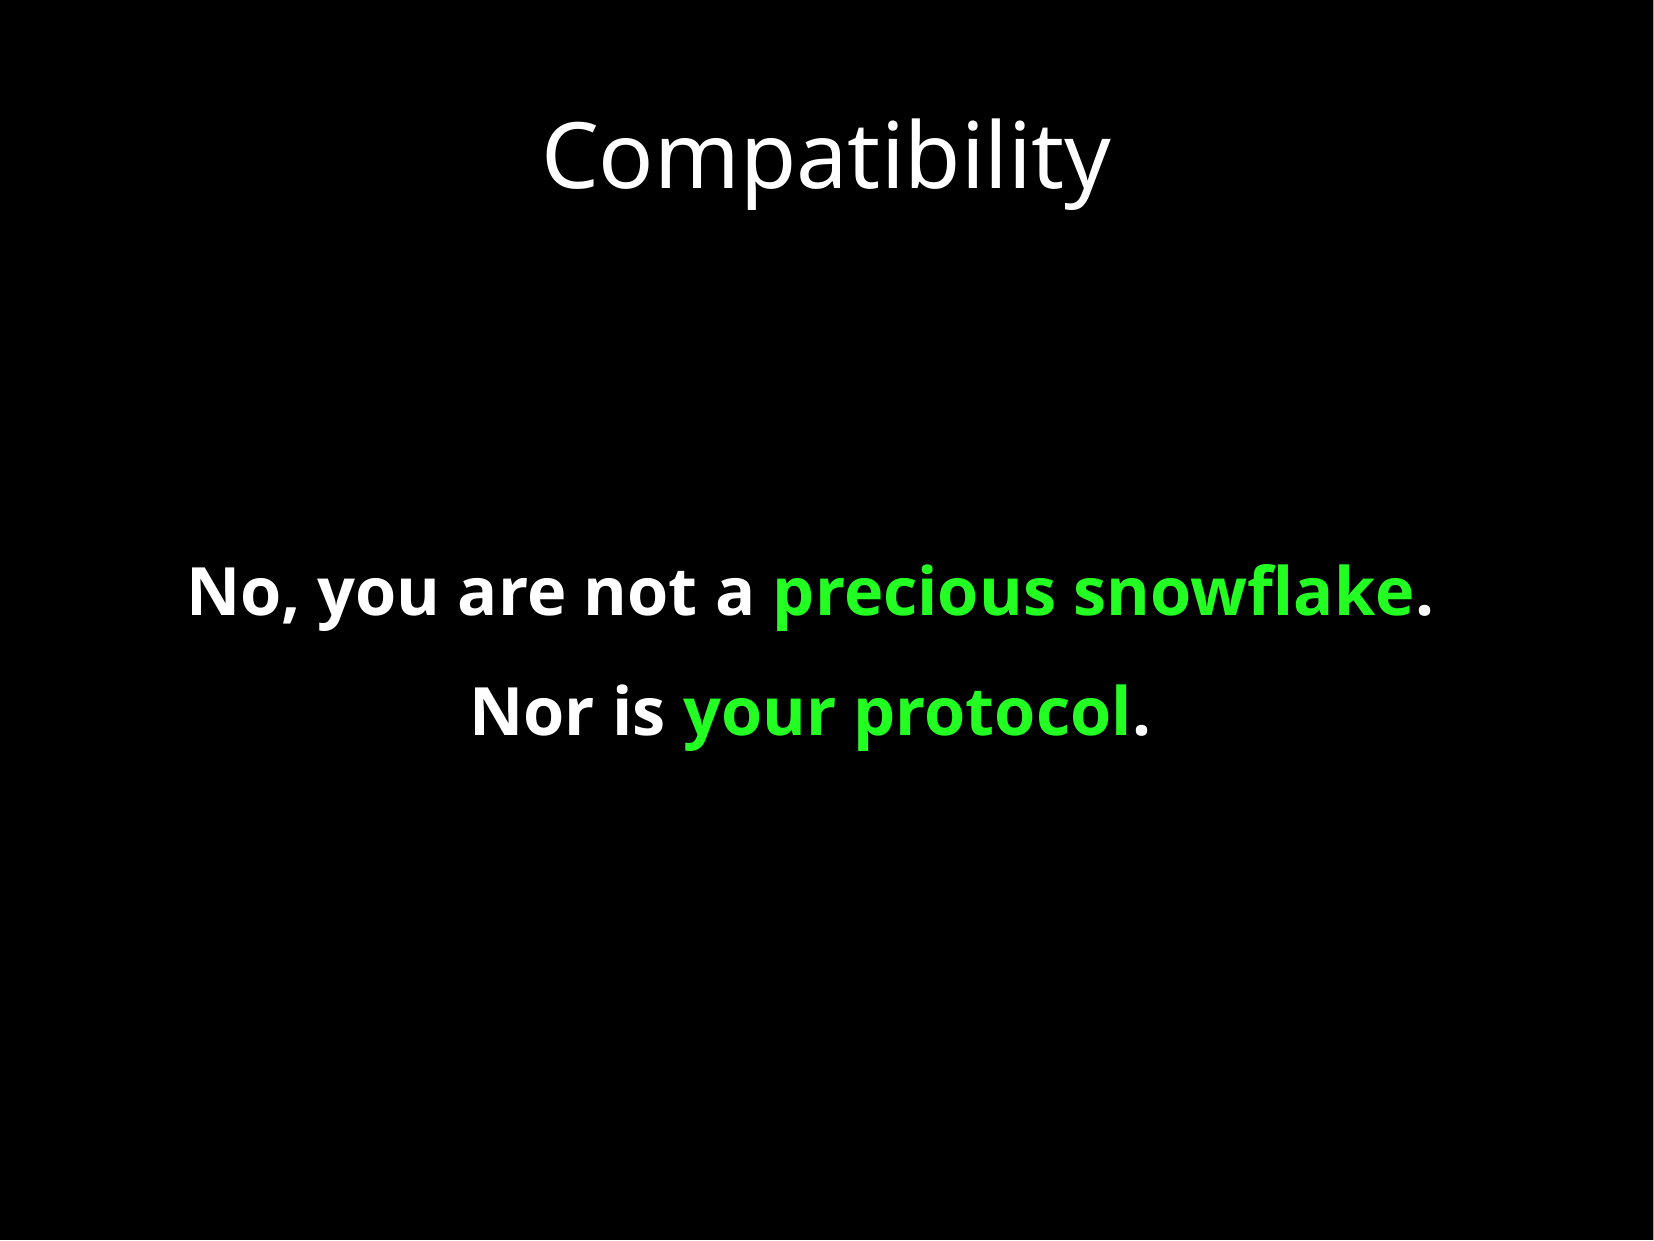

# Compatibility
No, you are not a precious snowflake.
Nor is your protocol.